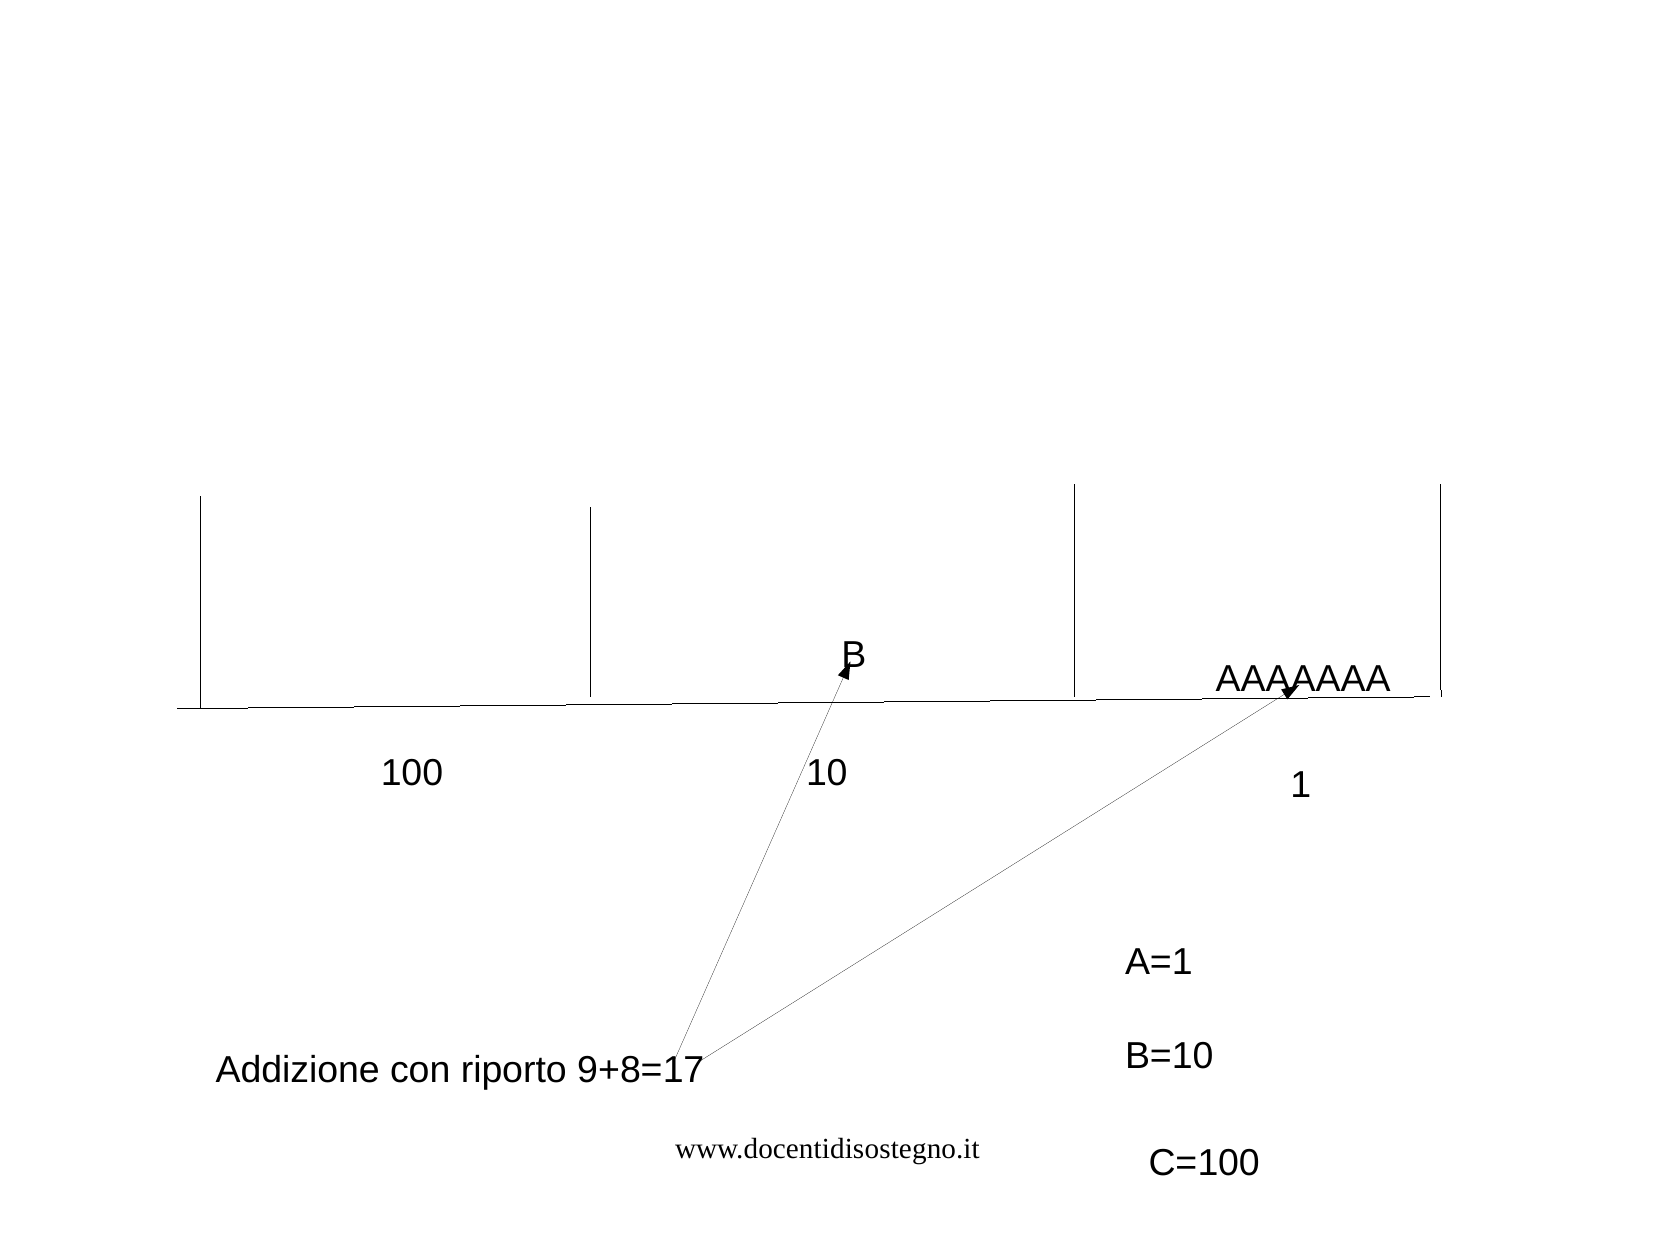

B
 AAAAAAA
100
10
1
A=1
B=10
Addizione con riporto 9+8=17
www.docentidisostegno.it
C=100